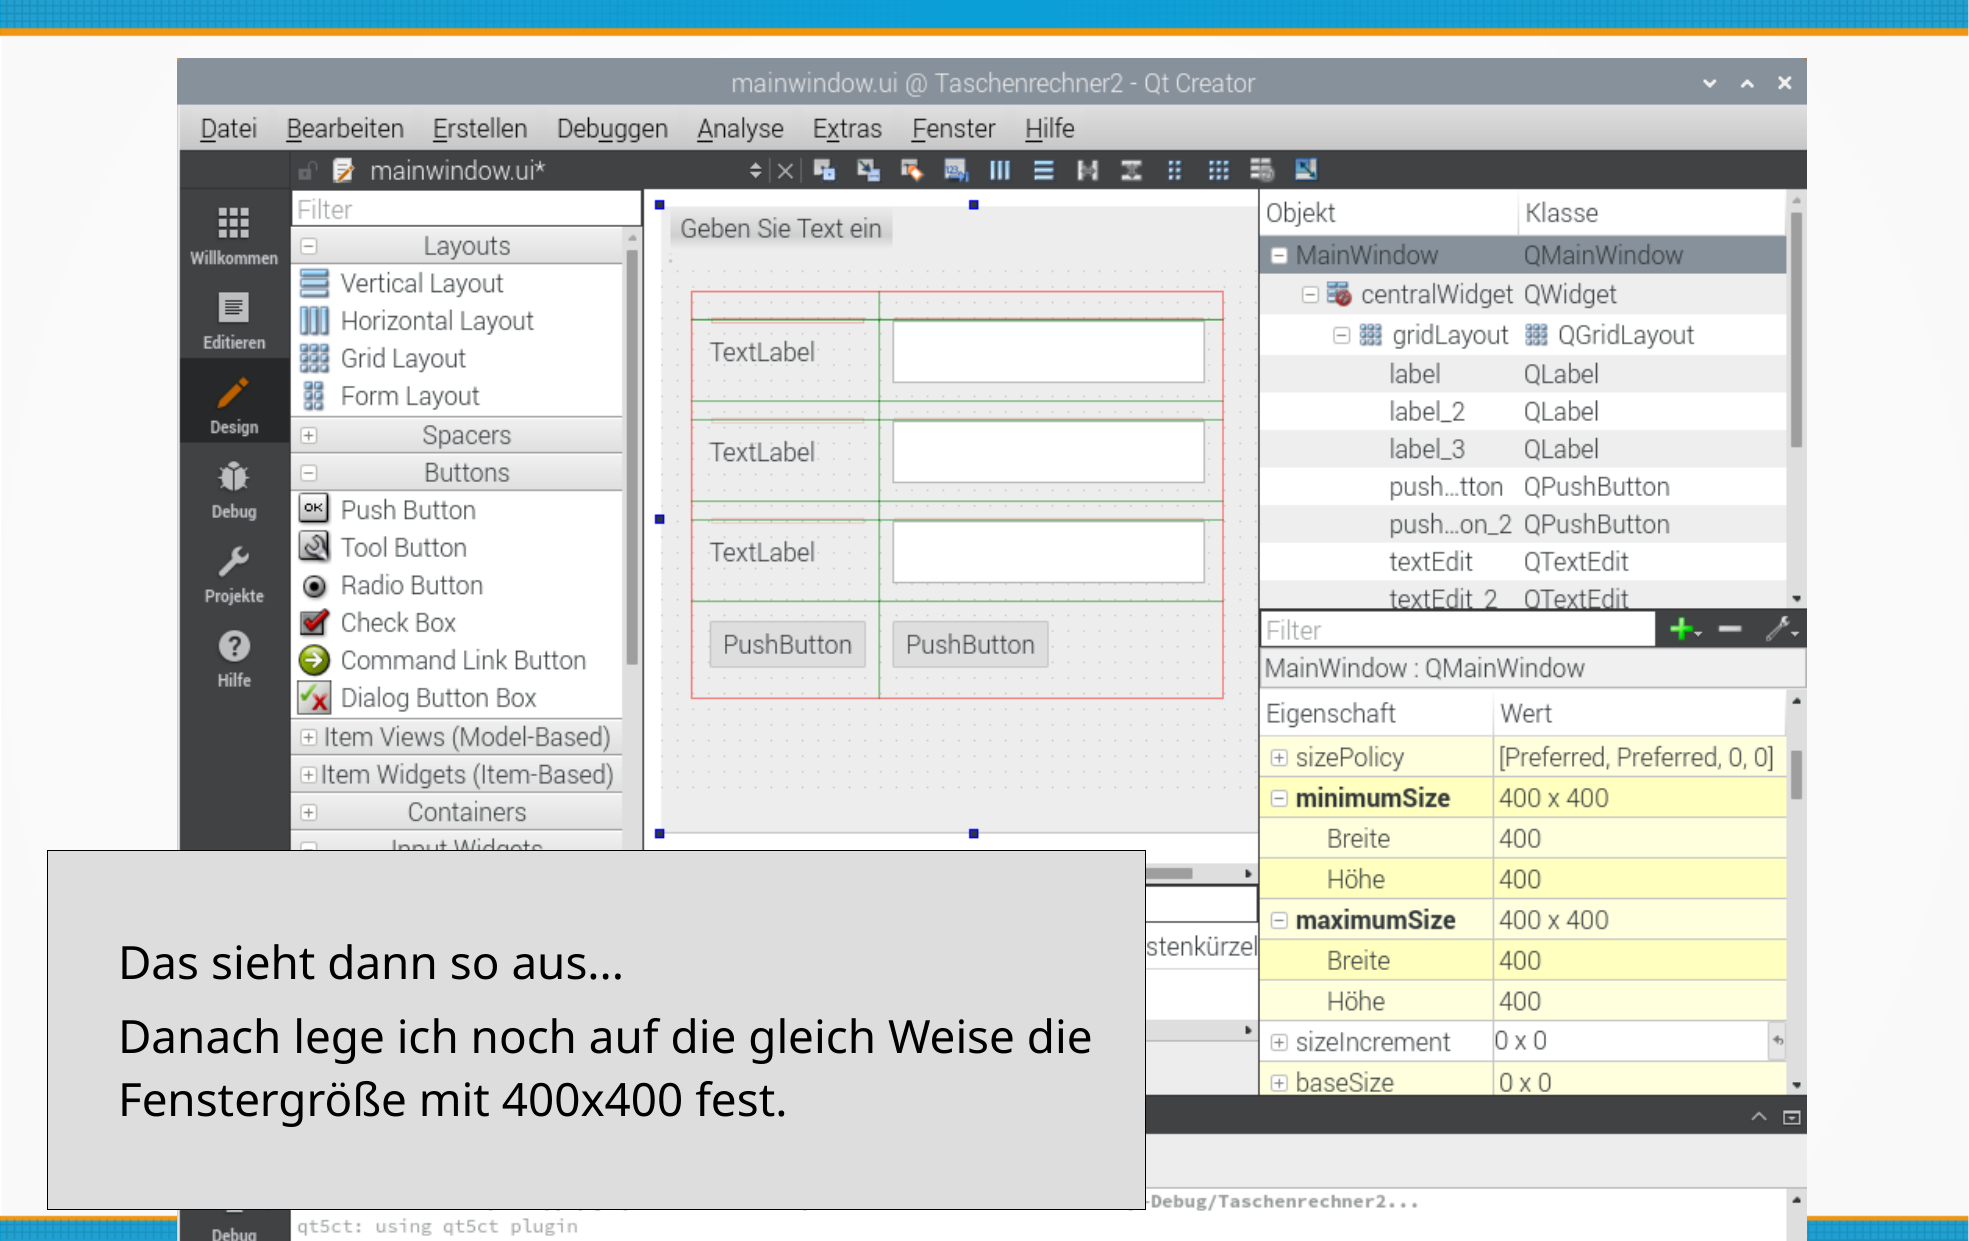

Das sieht dann so aus...
Danach lege ich noch auf die gleich Weise die Fenstergröße mit 400x400 fest.